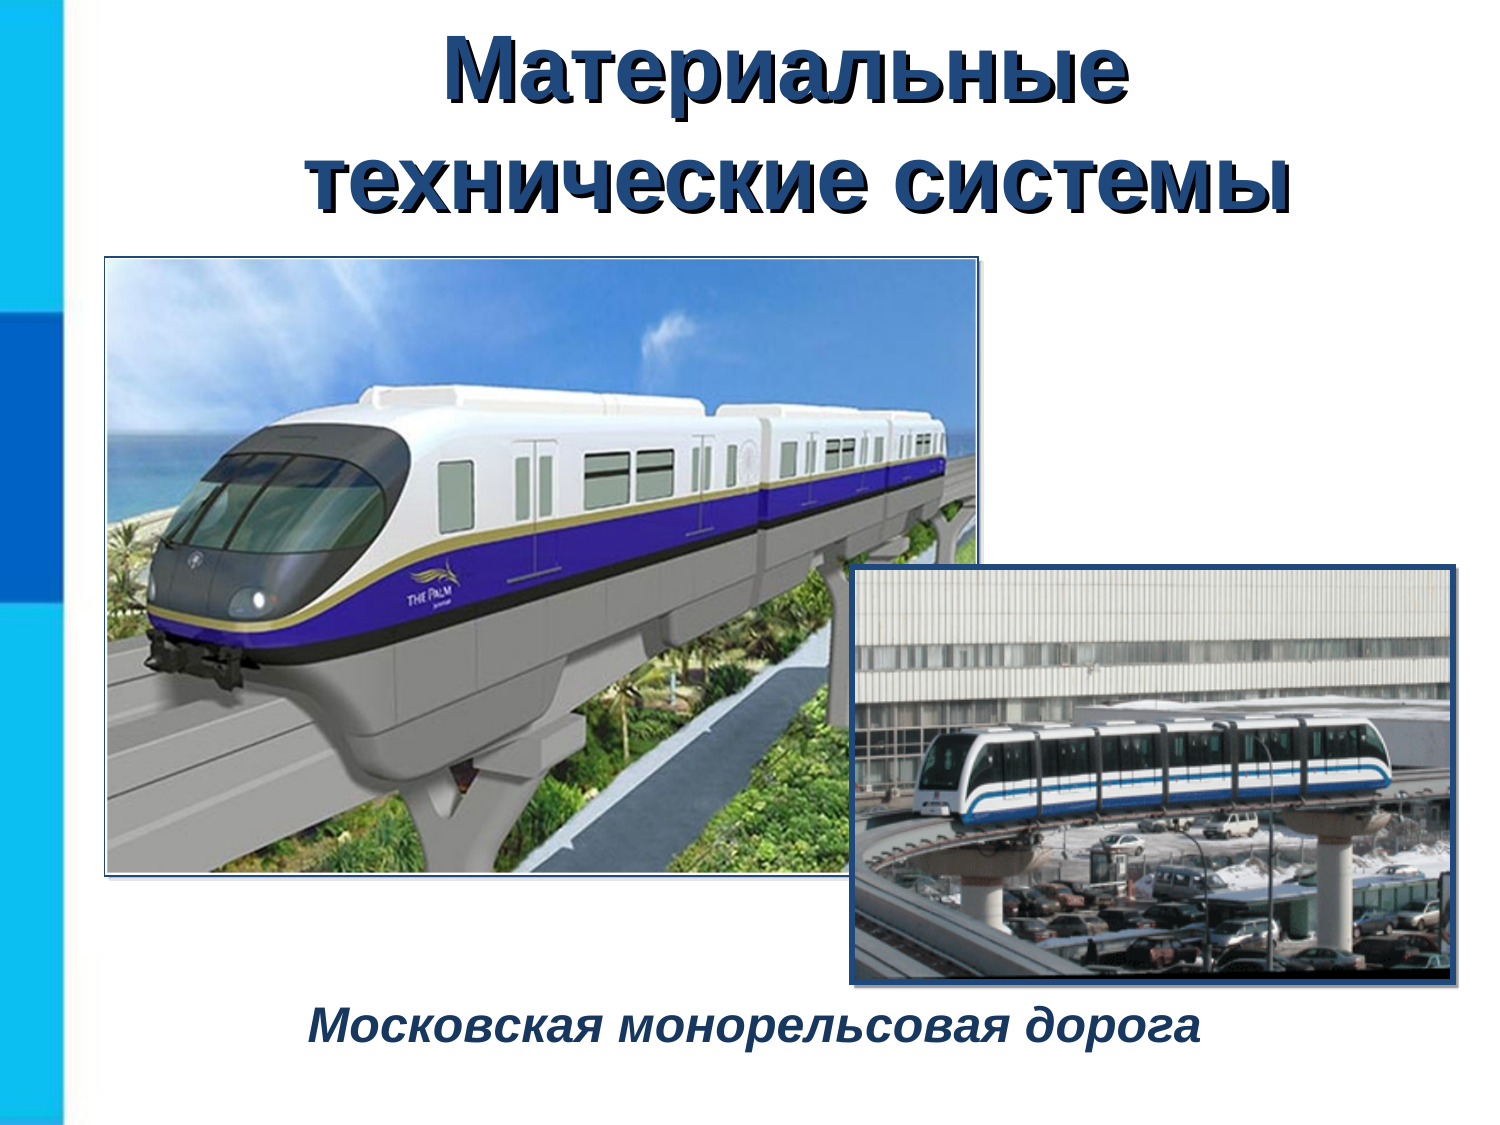

# Материальные технические системы
Московская монорельсовая дорога